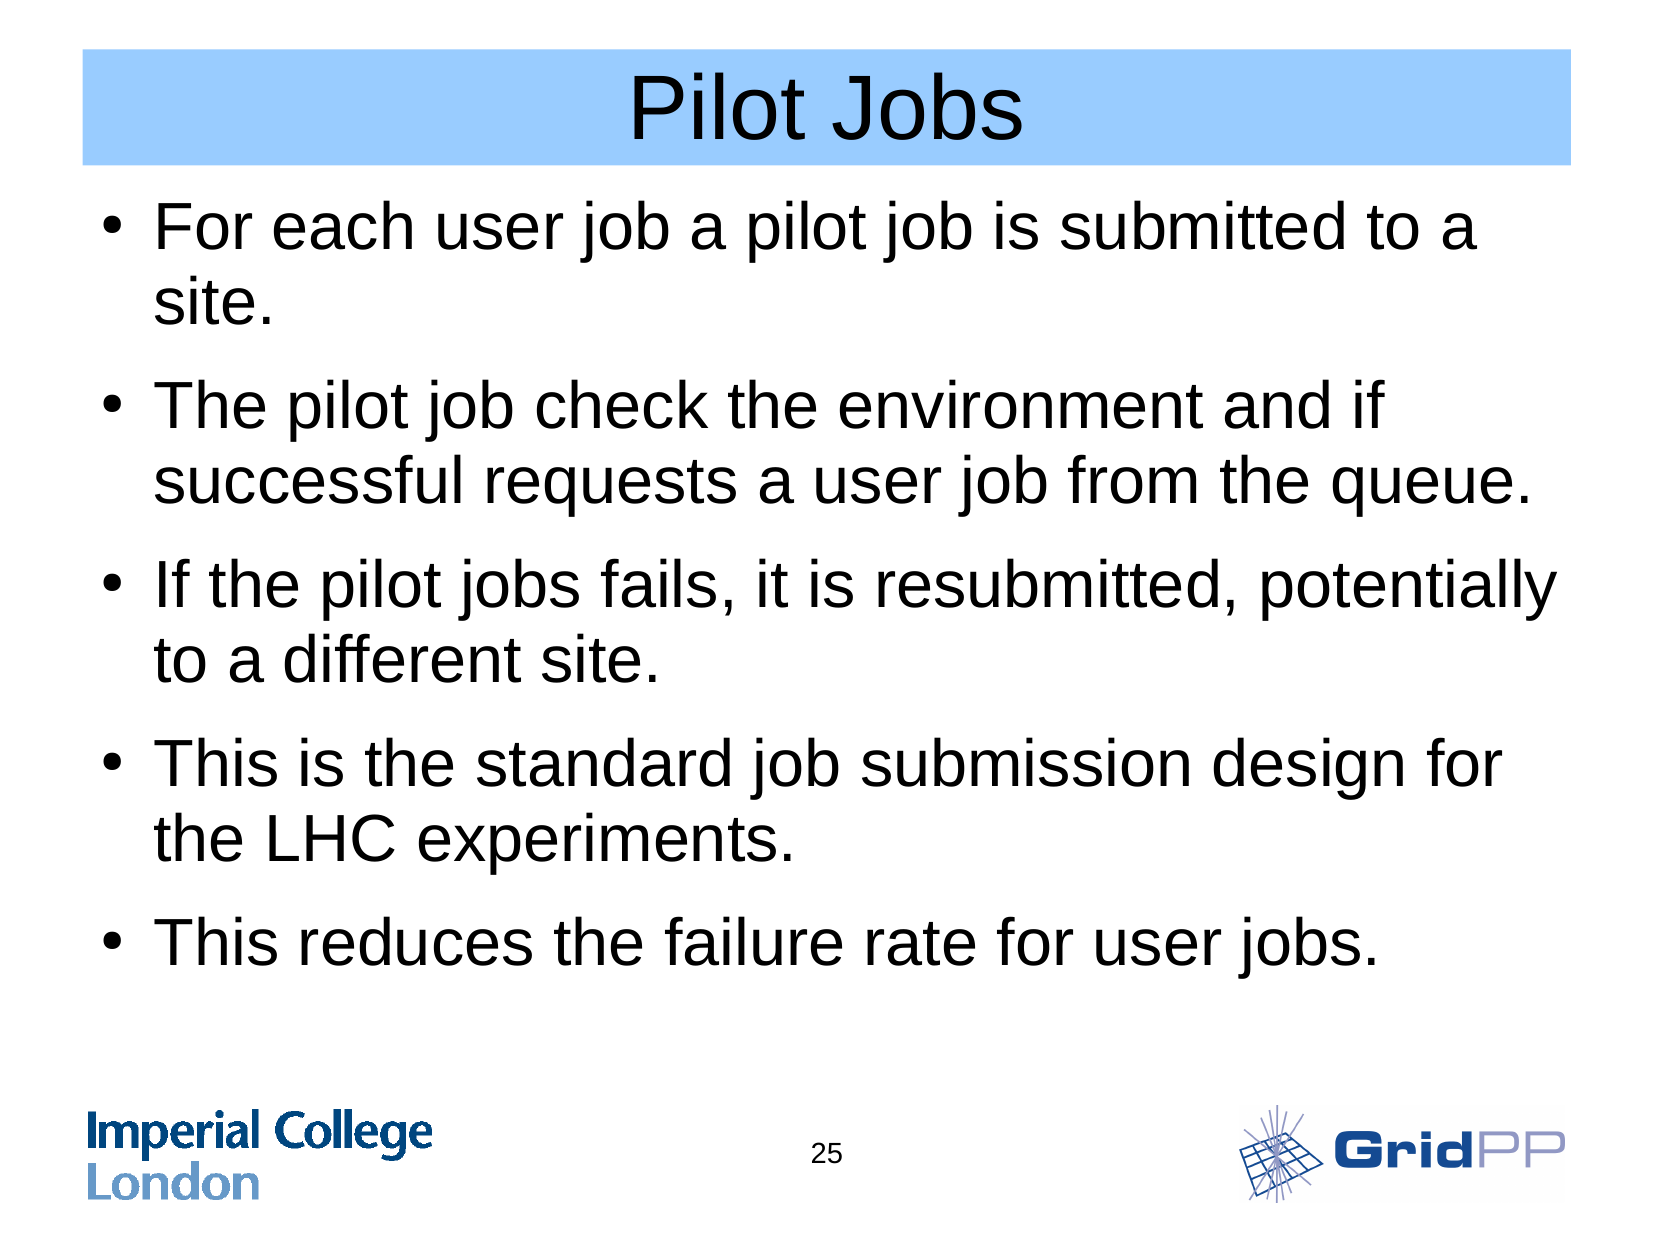

# Pilot Jobs
For each user job a pilot job is submitted to a site.
The pilot job check the environment and if successful requests a user job from the queue.
If the pilot jobs fails, it is resubmitted, potentially to a different site.
This is the standard job submission design for the LHC experiments.
This reduces the failure rate for user jobs.